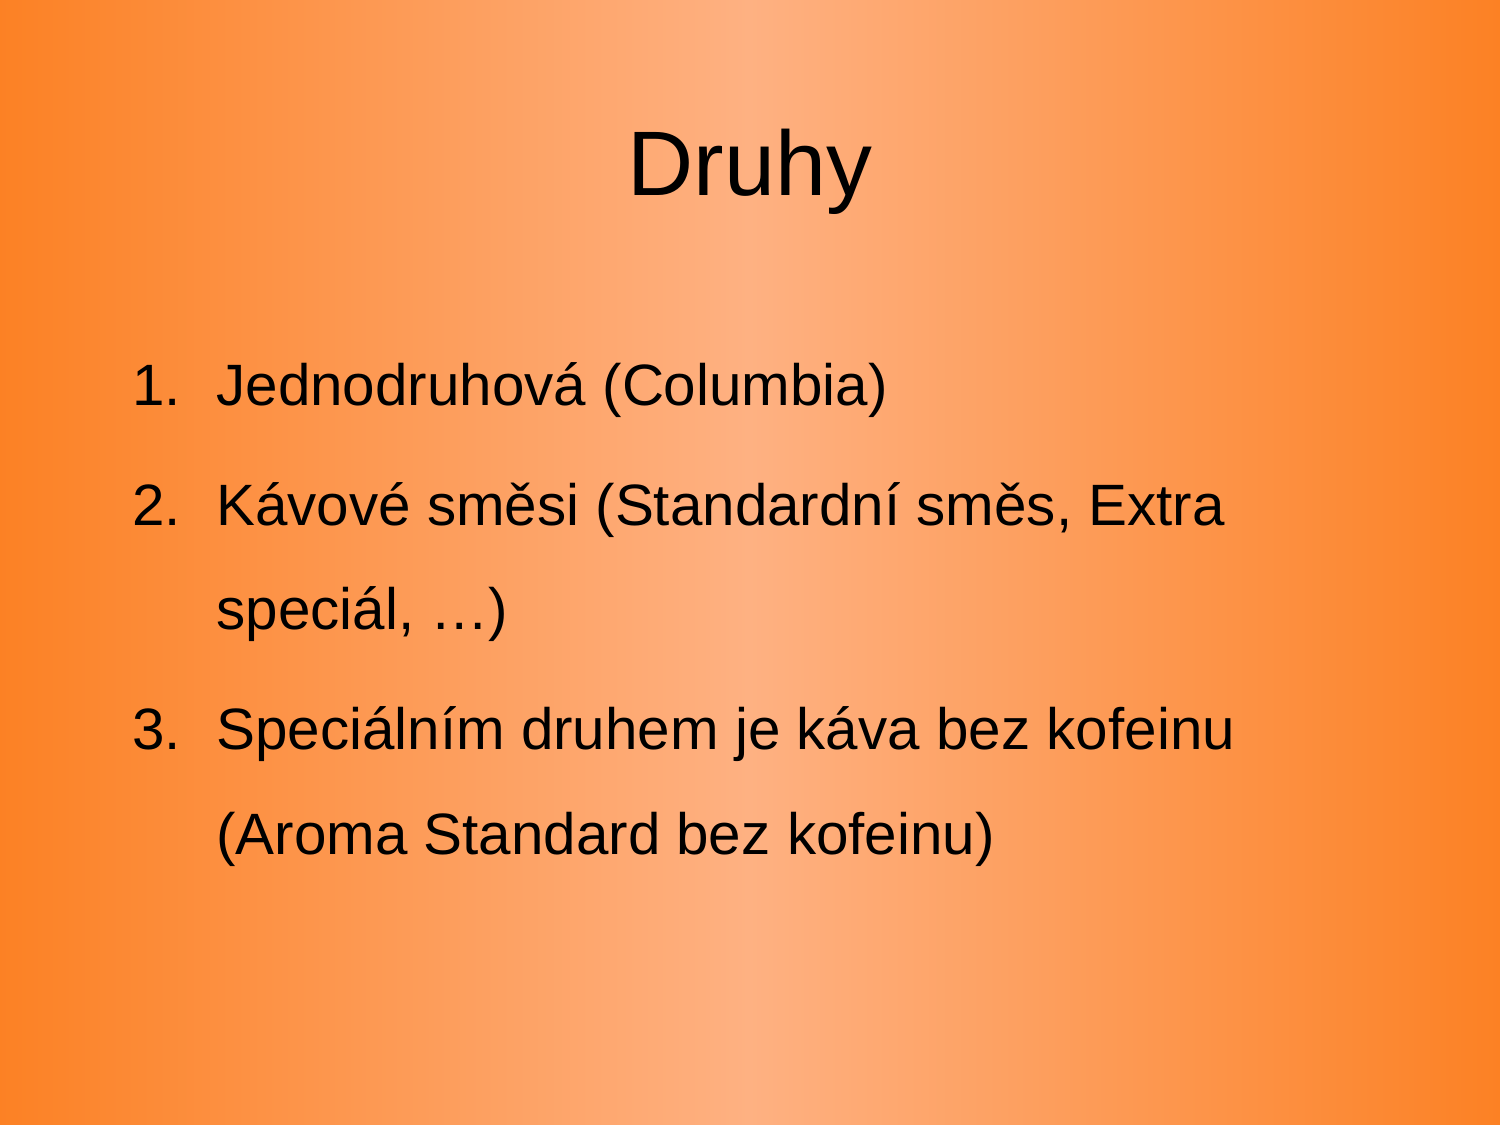

# Druhy
1.	Jednodruhová (Columbia)
2.	Kávové směsi (Standardní směs, Extra speciál, …)
3.	Speciálním druhem je káva bez kofeinu (Aroma Standard bez kofeinu)